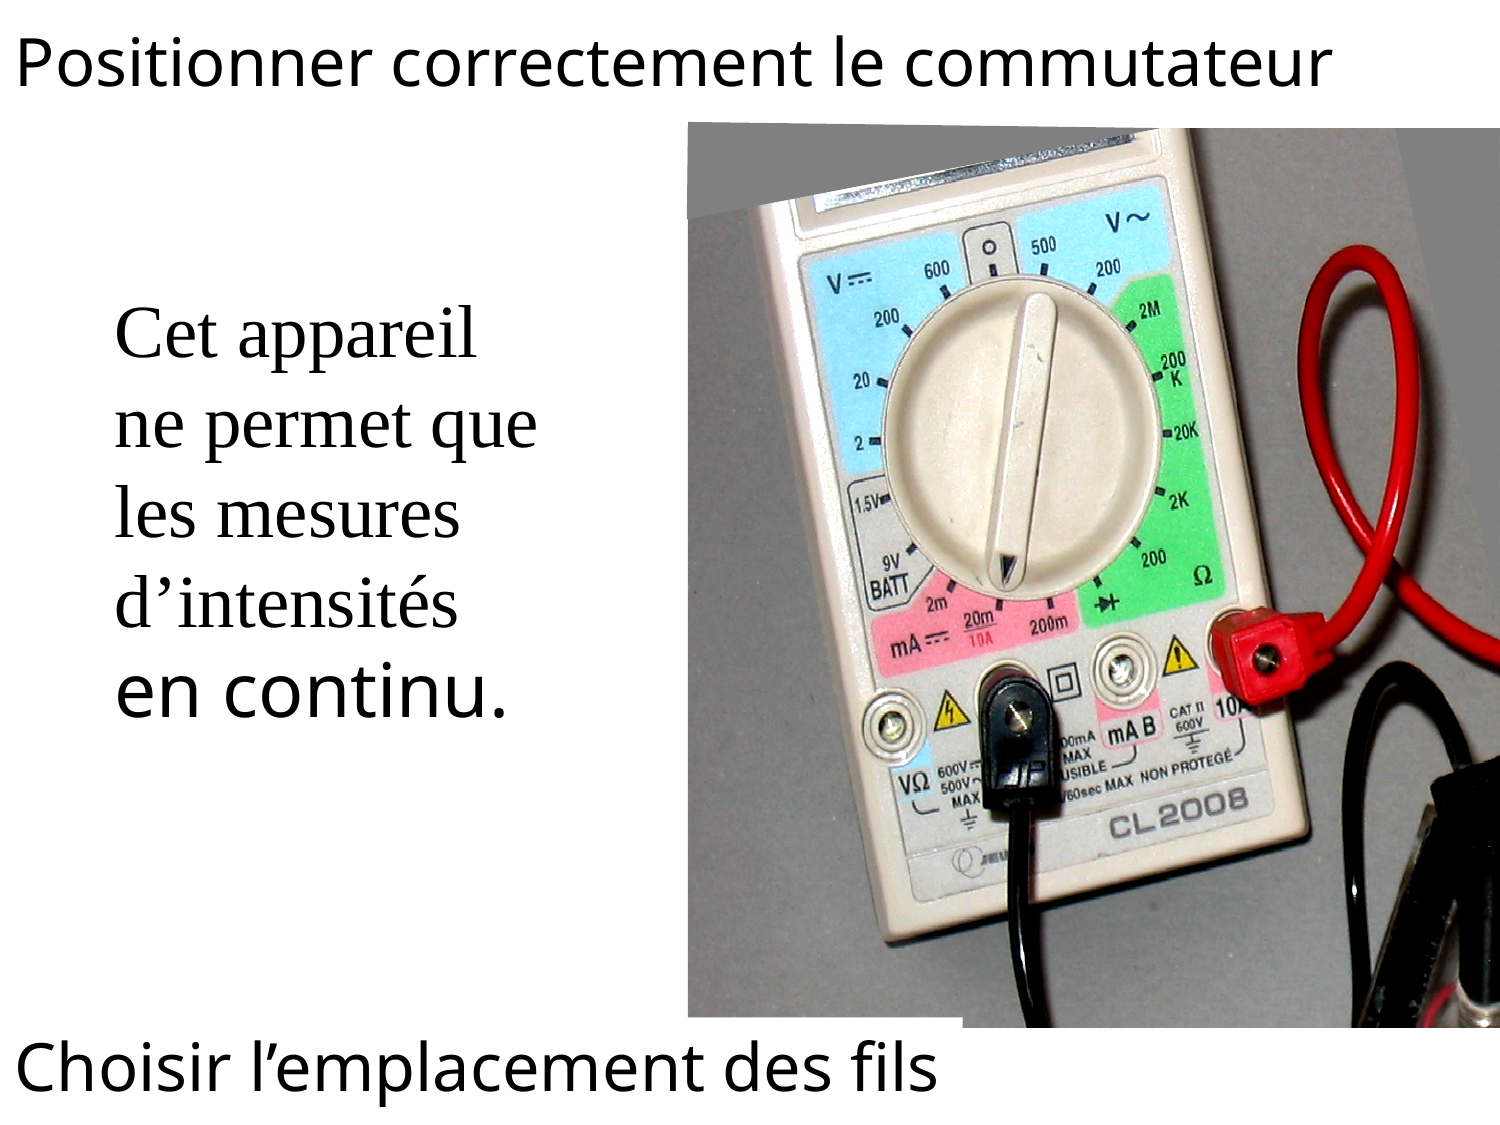

Positionner correctement le commutateur
Cet appareil ne permet que les mesures d’intensités en continu.
Choisir l’emplacement des fils